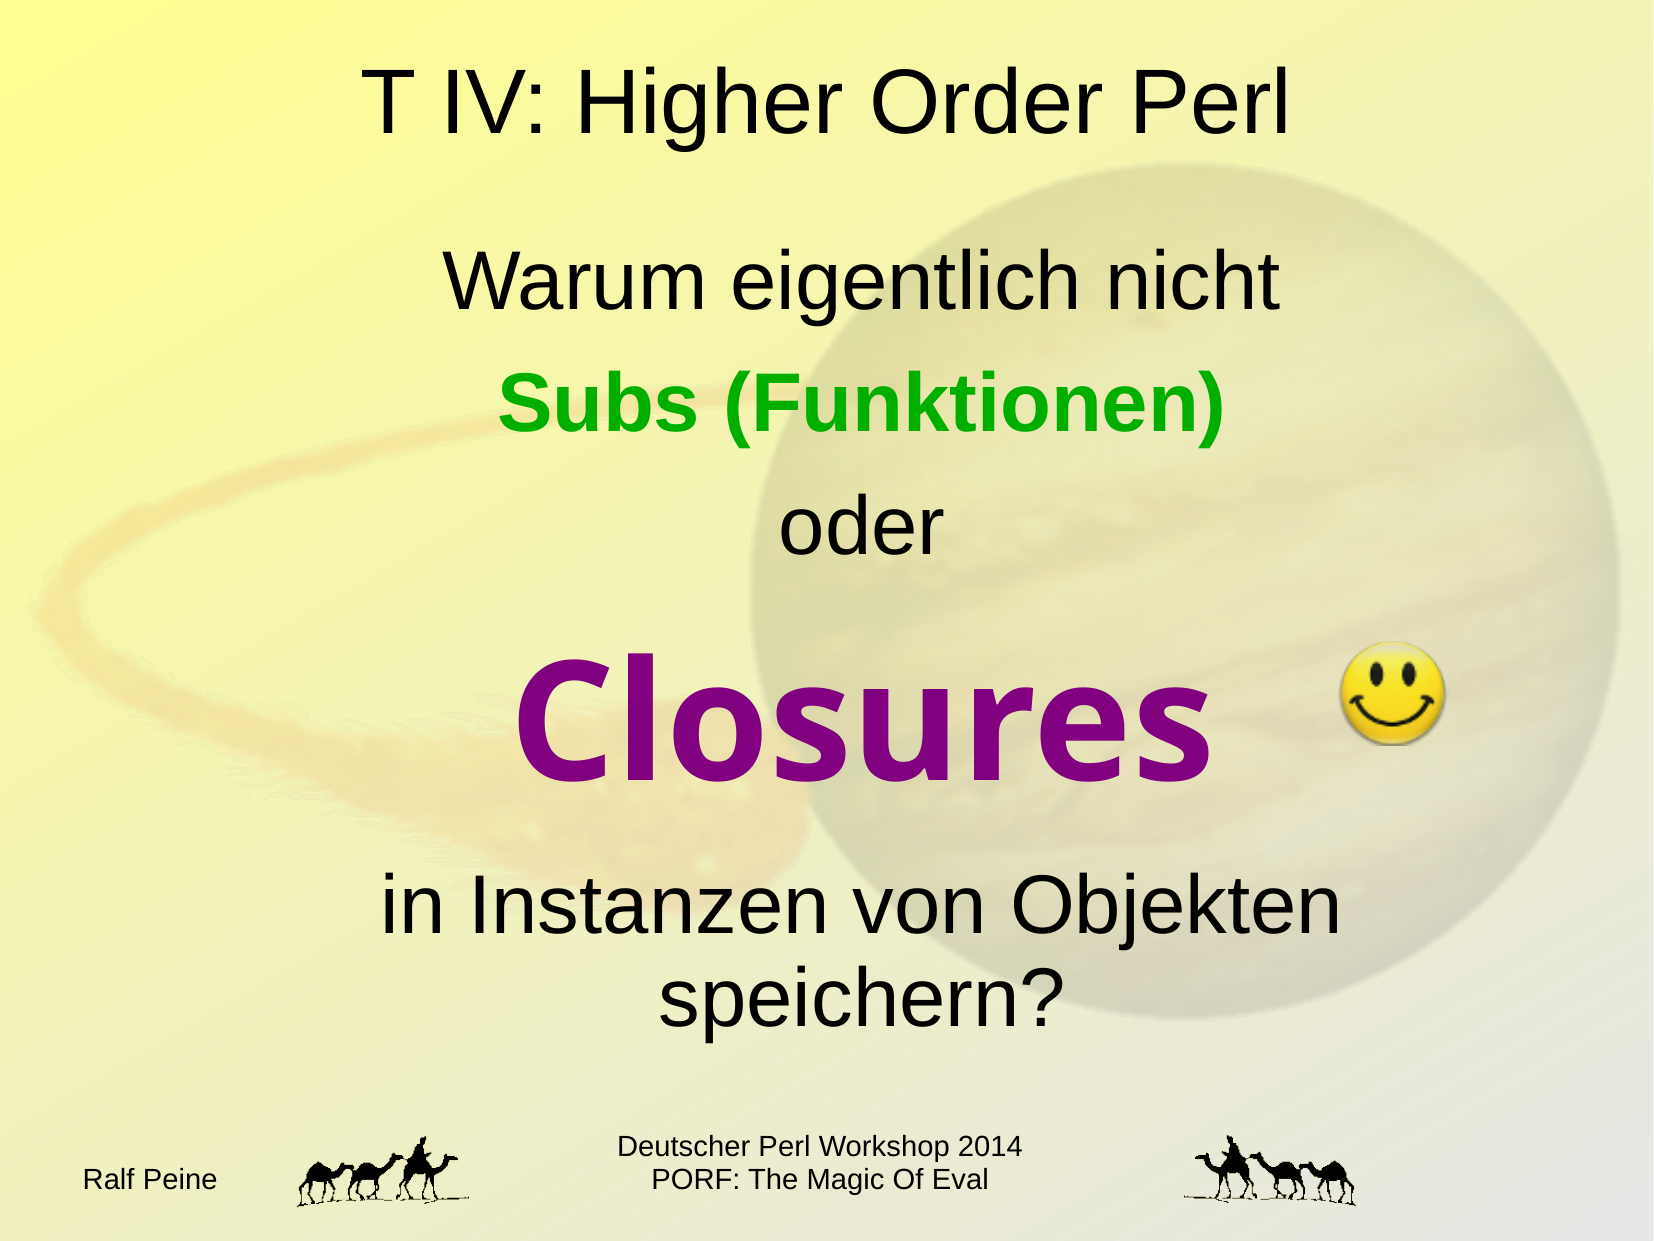

# T IV: Higher Order Perl
Warum eigentlich nicht
Subs (Funktionen)
oder
Closures
in Instanzen von Objekten
speichern?